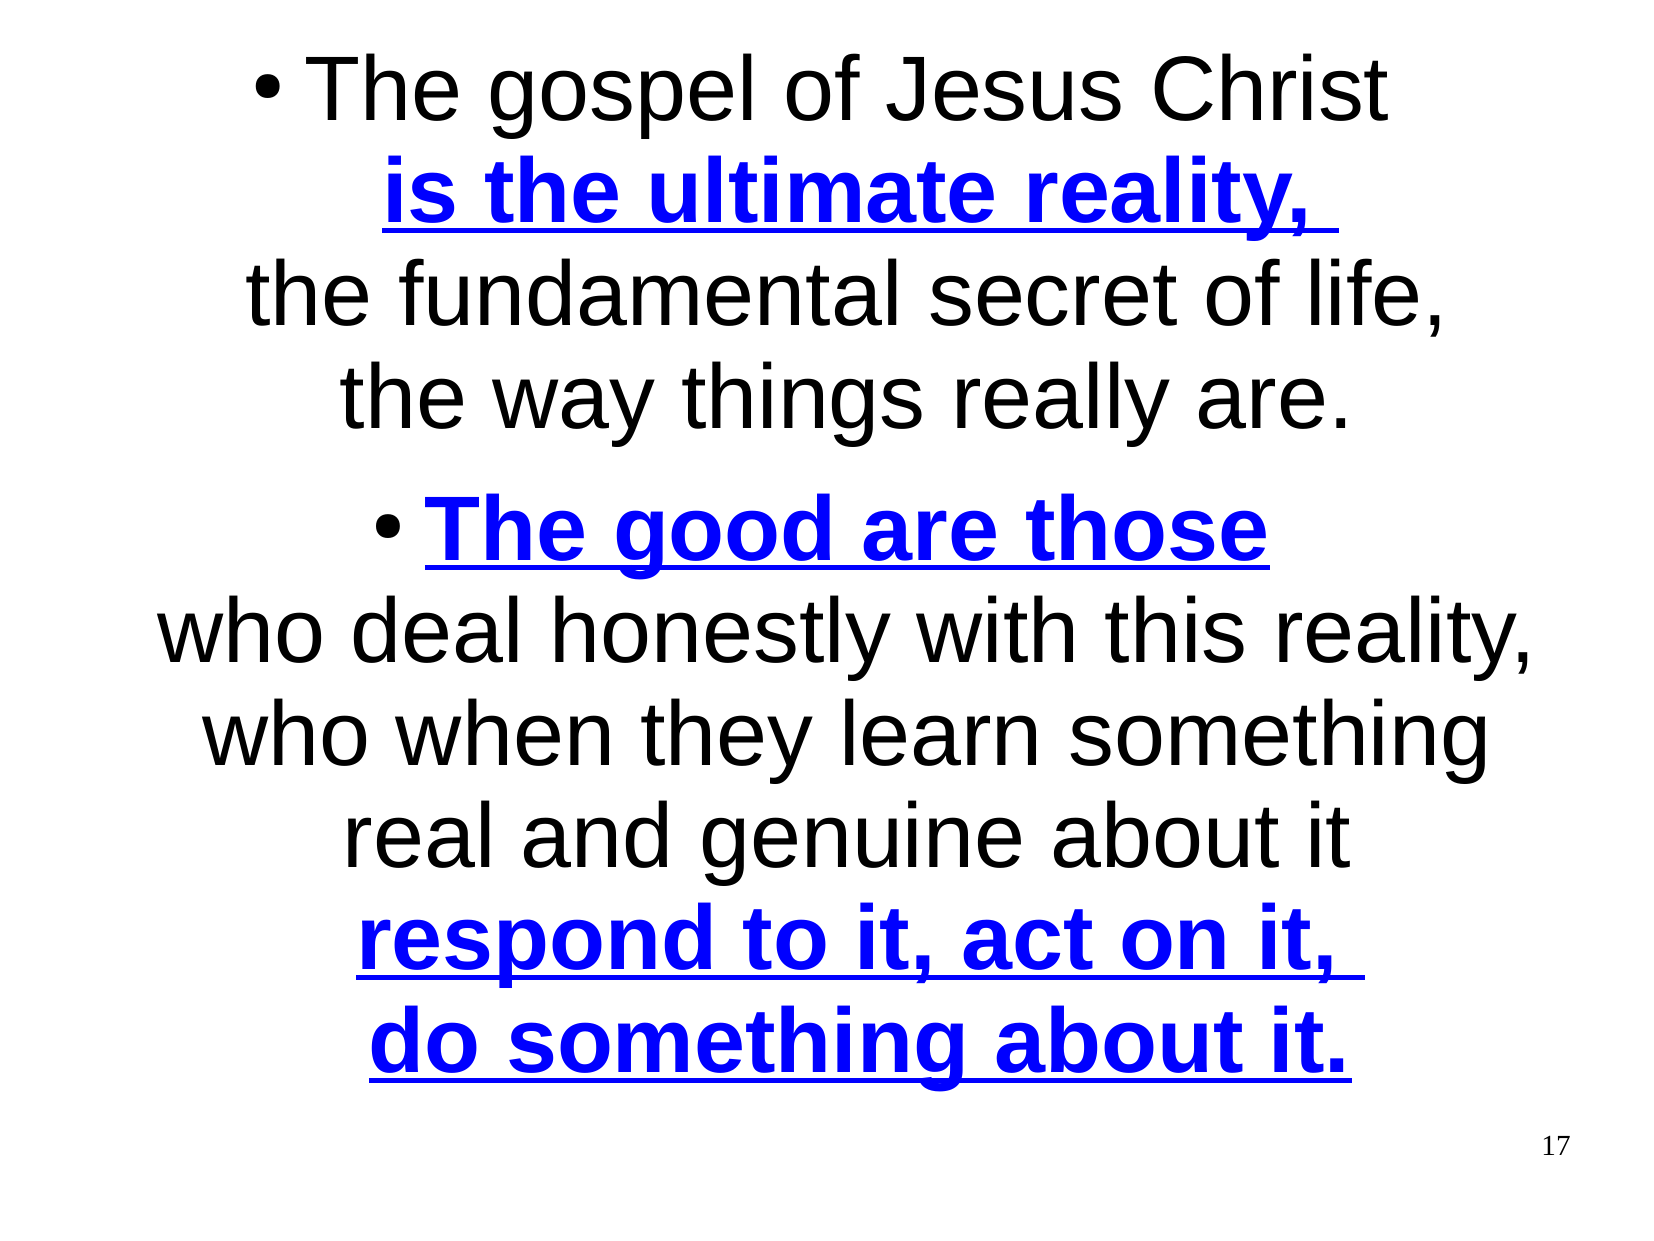

# The gospel of Jesus Christ is the ultimate reality, the fundamental secret of life, the way things really are.
The good are those
who deal honestly with this reality,
who when they learn something
real and genuine about it
respond to it, act on it,
do something about it.
17